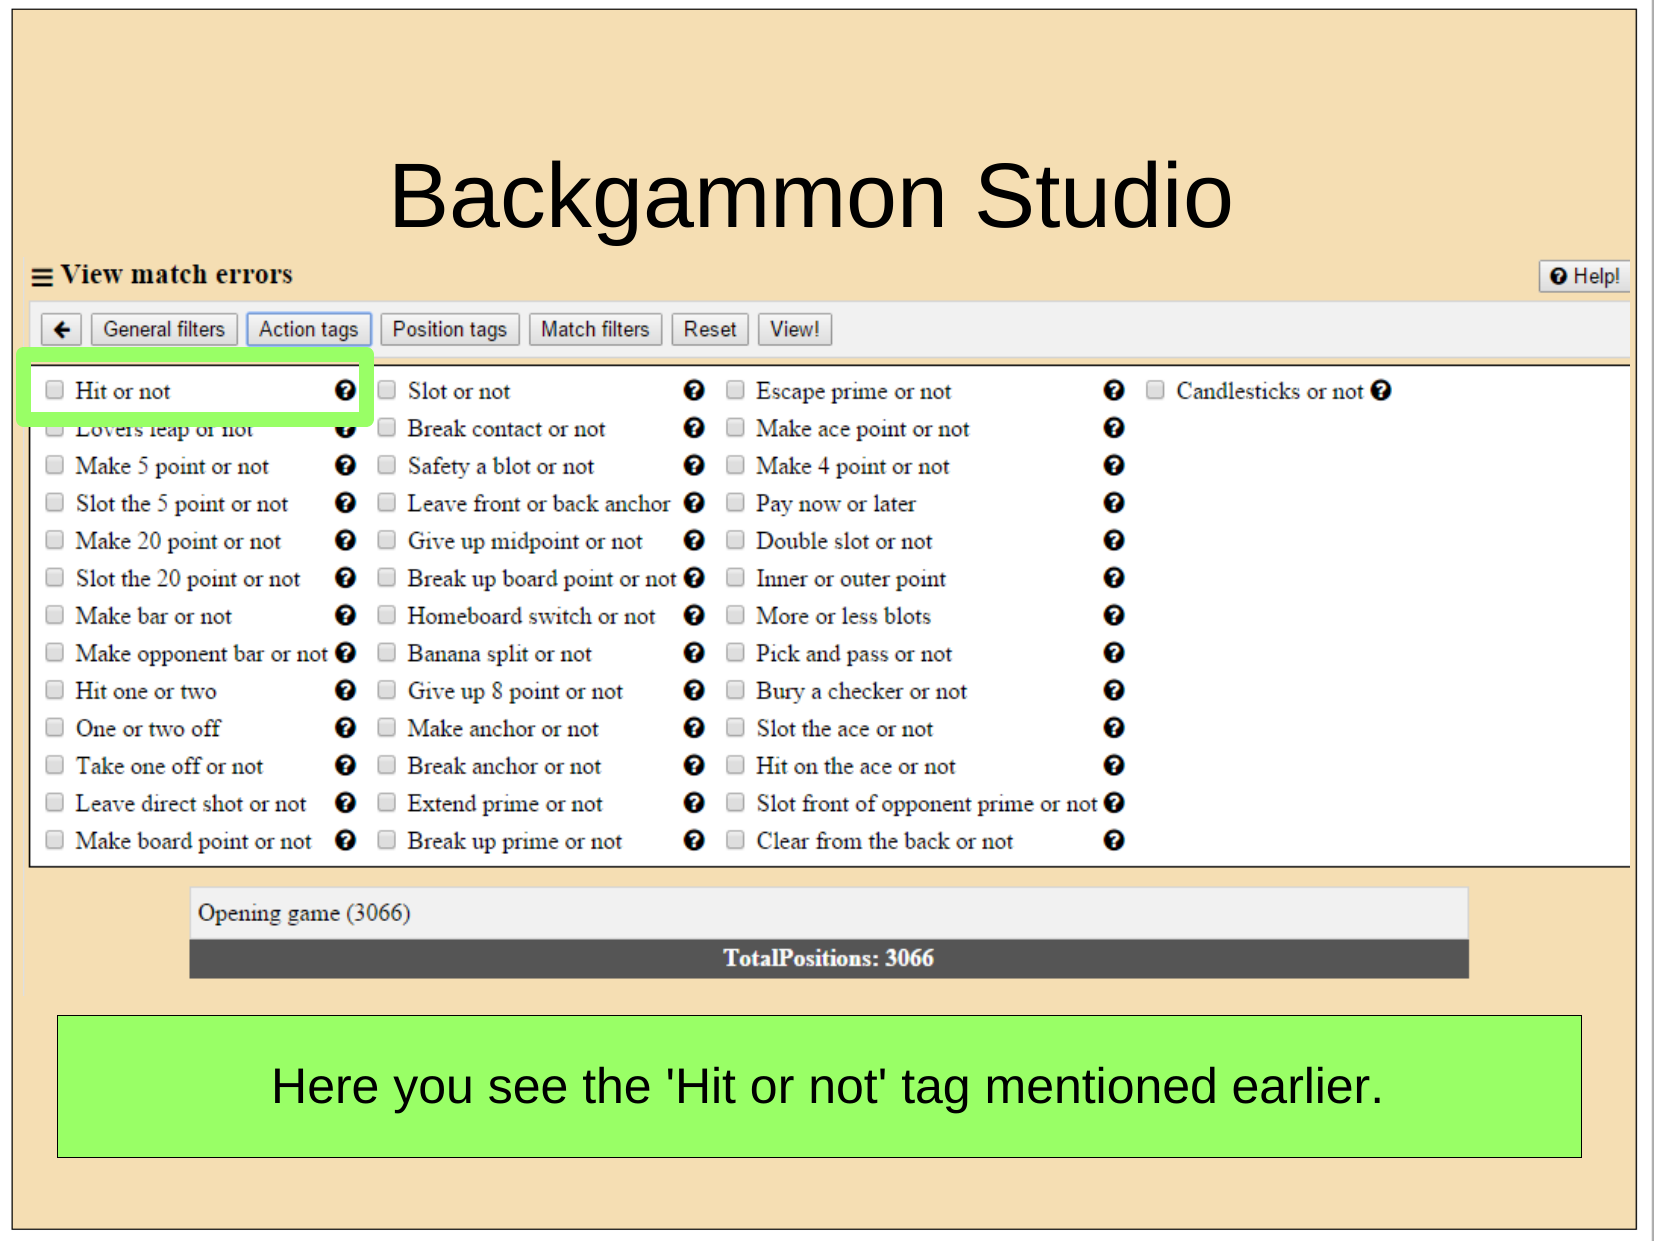

# Backgammon Studio
Here you see the 'Hit or not' tag mentioned earlier.